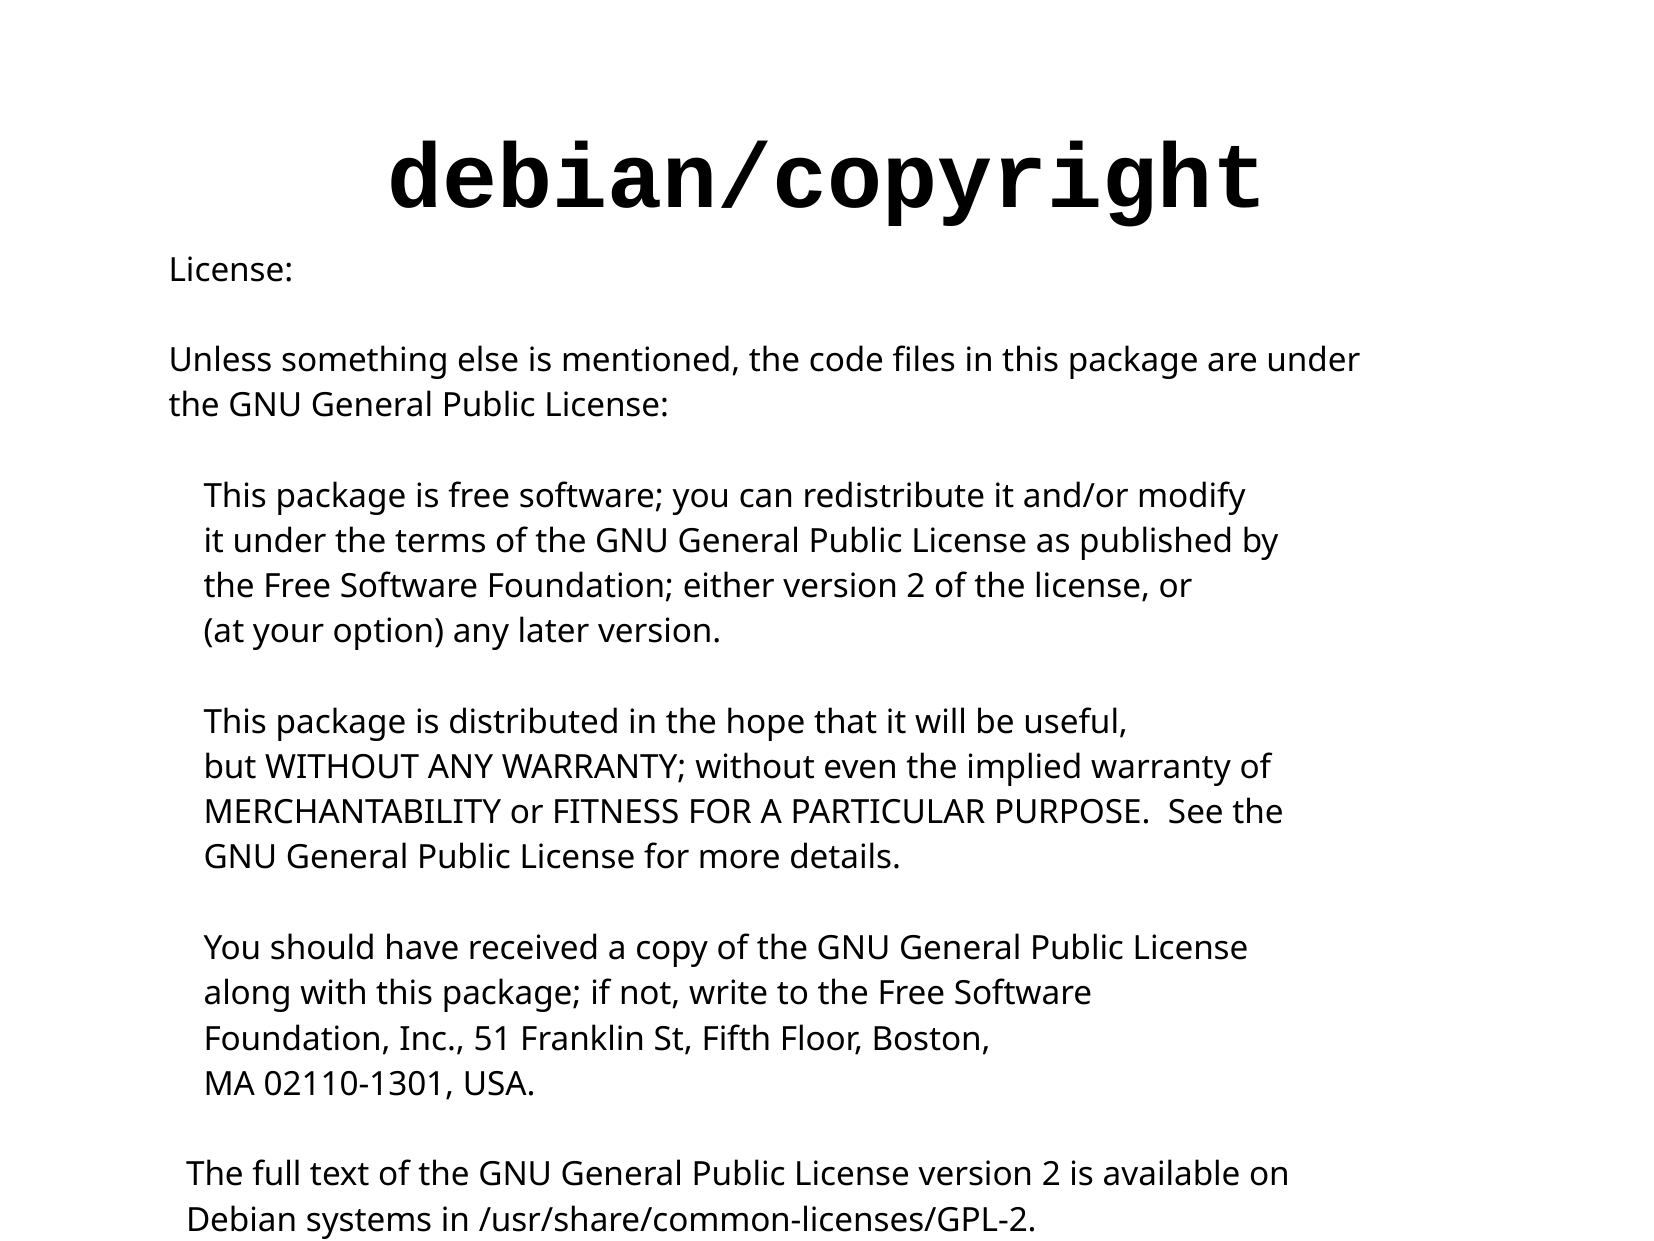

debian/copyright
License:
Unless something else is mentioned, the code files in this package are under
the GNU General Public License:
 This package is free software; you can redistribute it and/or modify
 it under the terms of the GNU General Public License as published by
 the Free Software Foundation; either version 2 of the license, or
 (at your option) any later version.
 This package is distributed in the hope that it will be useful,
 but WITHOUT ANY WARRANTY; without even the implied warranty of
 MERCHANTABILITY or FITNESS FOR A PARTICULAR PURPOSE. See the
 GNU General Public License for more details.
 You should have received a copy of the GNU General Public License
 along with this package; if not, write to the Free Software
 Foundation, Inc., 51 Franklin St, Fifth Floor, Boston,
 MA 02110-1301, USA.
 The full text of the GNU General Public License version 2 is available on
 Debian systems in /usr/share/common-licenses/GPL-2.